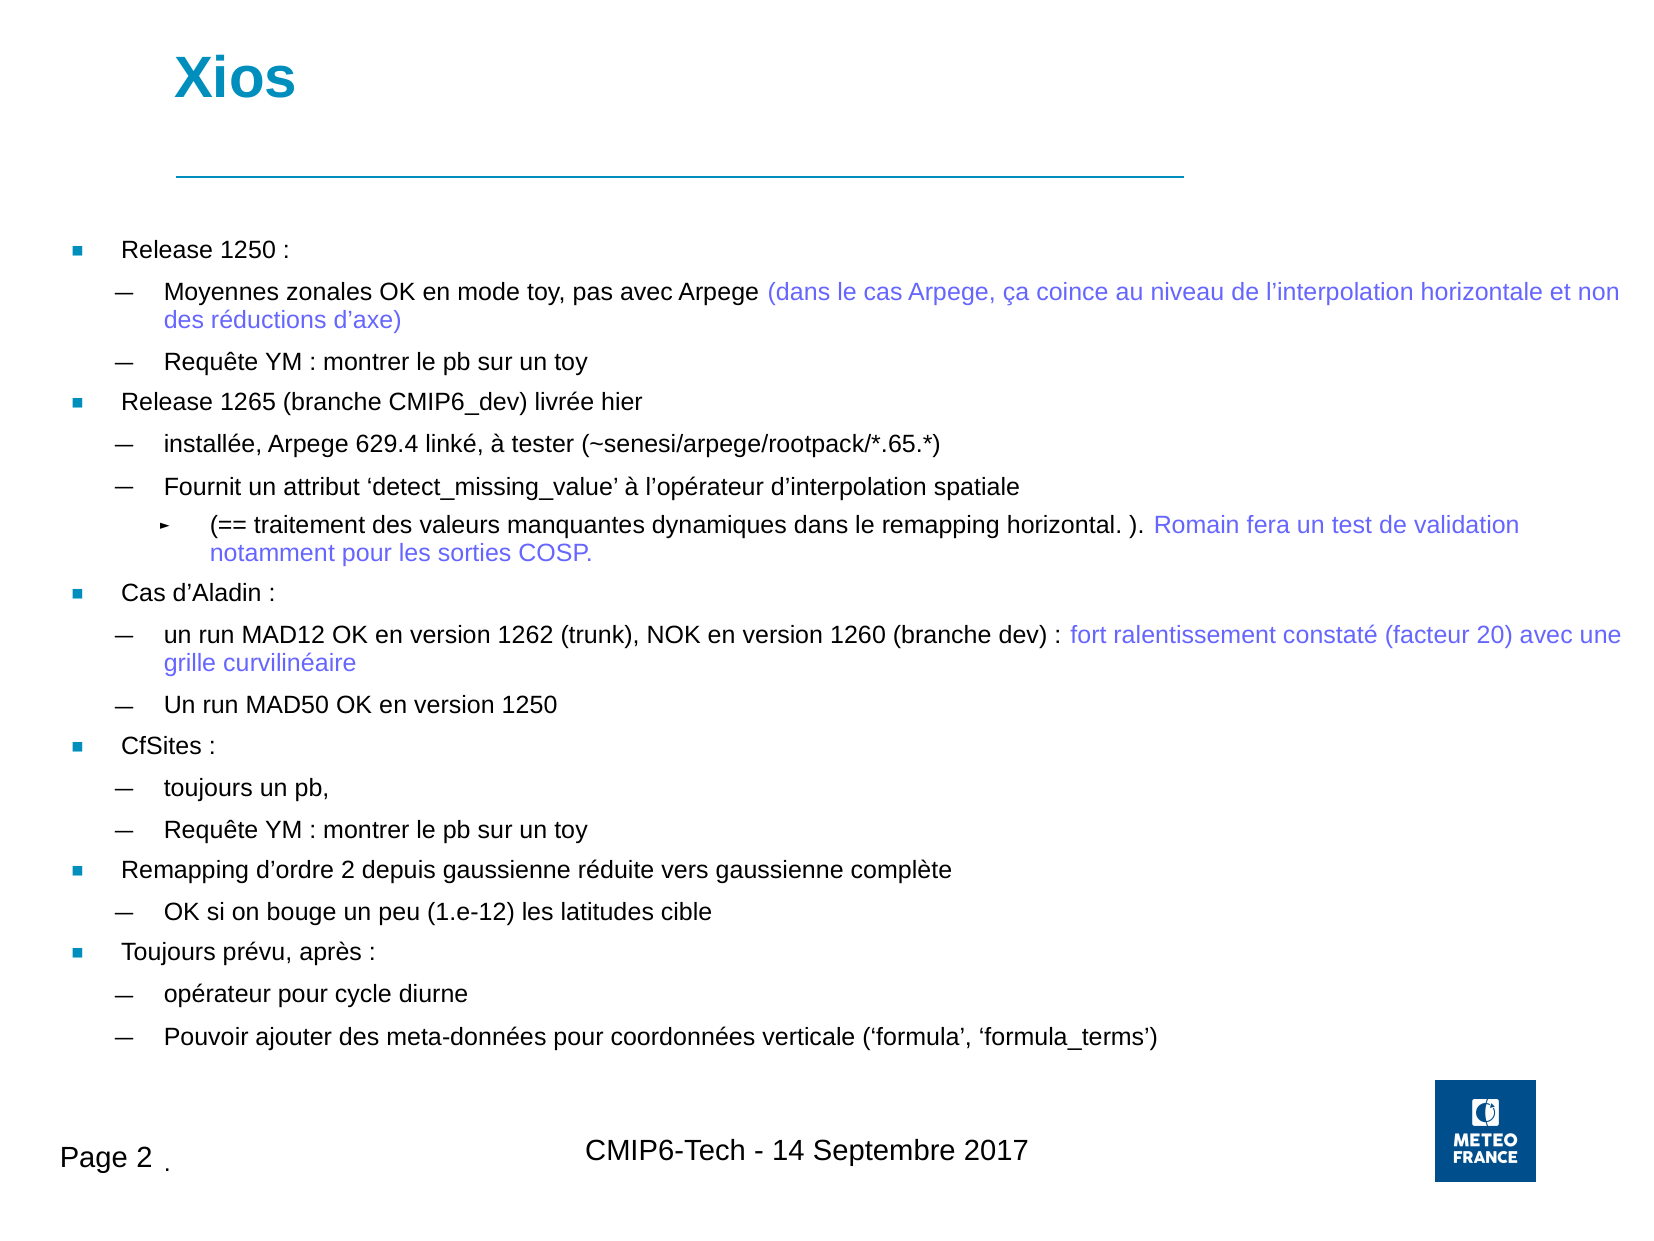

# Xios
Release 1250 :
Moyennes zonales OK en mode toy, pas avec Arpege (dans le cas Arpege, ça coince au niveau de l’interpolation horizontale et non des réductions d’axe)
Requête YM : montrer le pb sur un toy
Release 1265 (branche CMIP6_dev) livrée hier
installée, Arpege 629.4 linké, à tester (~senesi/arpege/rootpack/*.65.*)
Fournit un attribut ‘detect_missing_value’ à l’opérateur d’interpolation spatiale
(== traitement des valeurs manquantes dynamiques dans le remapping horizontal. ). Romain fera un test de validation notamment pour les sorties COSP.
Cas d’Aladin :
un run MAD12 OK en version 1262 (trunk), NOK en version 1260 (branche dev) : fort ralentissement constaté (facteur 20) avec une grille curvilinéaire
Un run MAD50 OK en version 1250
CfSites :
toujours un pb,
Requête YM : montrer le pb sur un toy
Remapping d’ordre 2 depuis gaussienne réduite vers gaussienne complète
OK si on bouge un peu (1.e-12) les latitudes cible
Toujours prévu, après :
opérateur pour cycle diurne
Pouvoir ajouter des meta-données pour coordonnées verticale (‘formula’, ‘formula_terms’)
.
CMIP6-Tech - 14 Septembre 2017
2